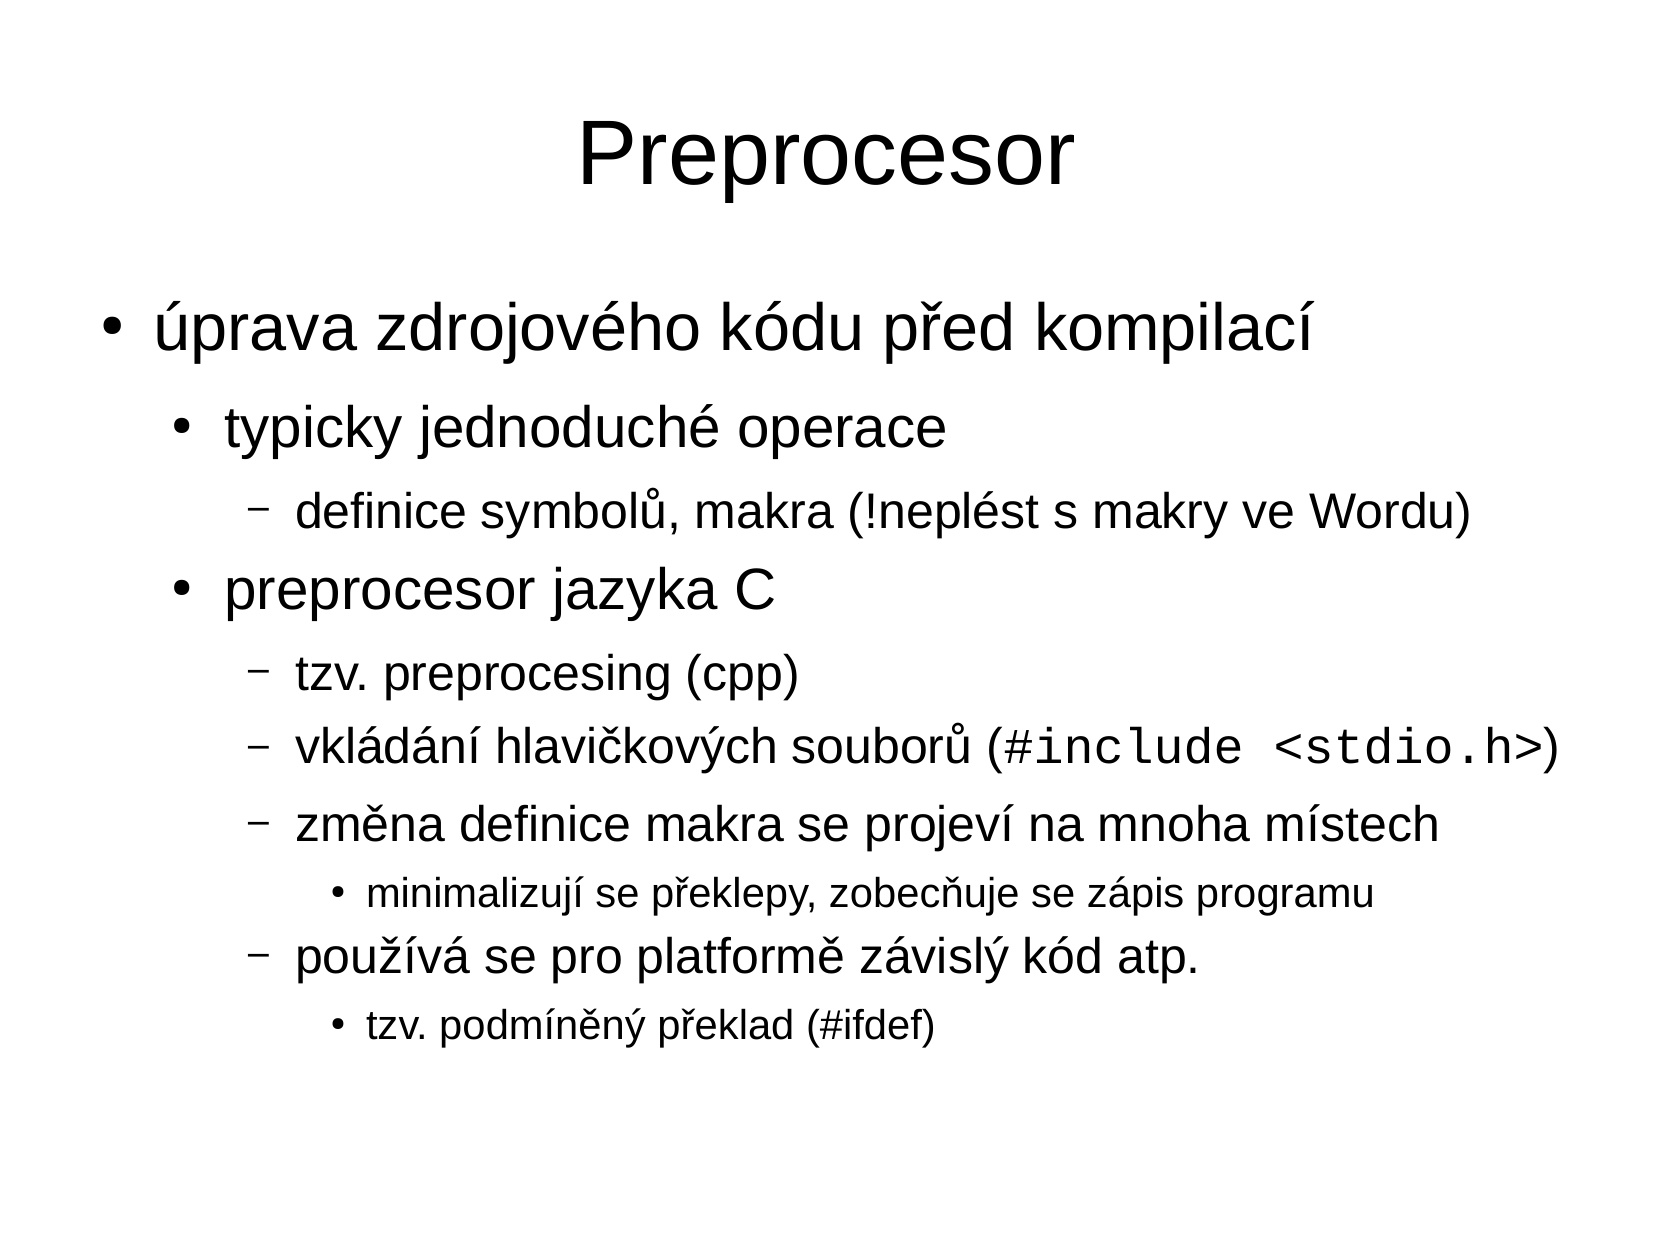

# Preprocesor
úprava zdrojového kódu před kompilací
typicky jednoduché operace
definice symbolů, makra (!neplést s makry ve Wordu)
preprocesor jazyka C
tzv. preprocesing (cpp)
vkládání hlavičkových souborů (#include <stdio.h>)
změna definice makra se projeví na mnoha místech
minimalizují se překlepy, zobecňuje se zápis programu
používá se pro platformě závislý kód atp.
tzv. podmíněný překlad (#ifdef)